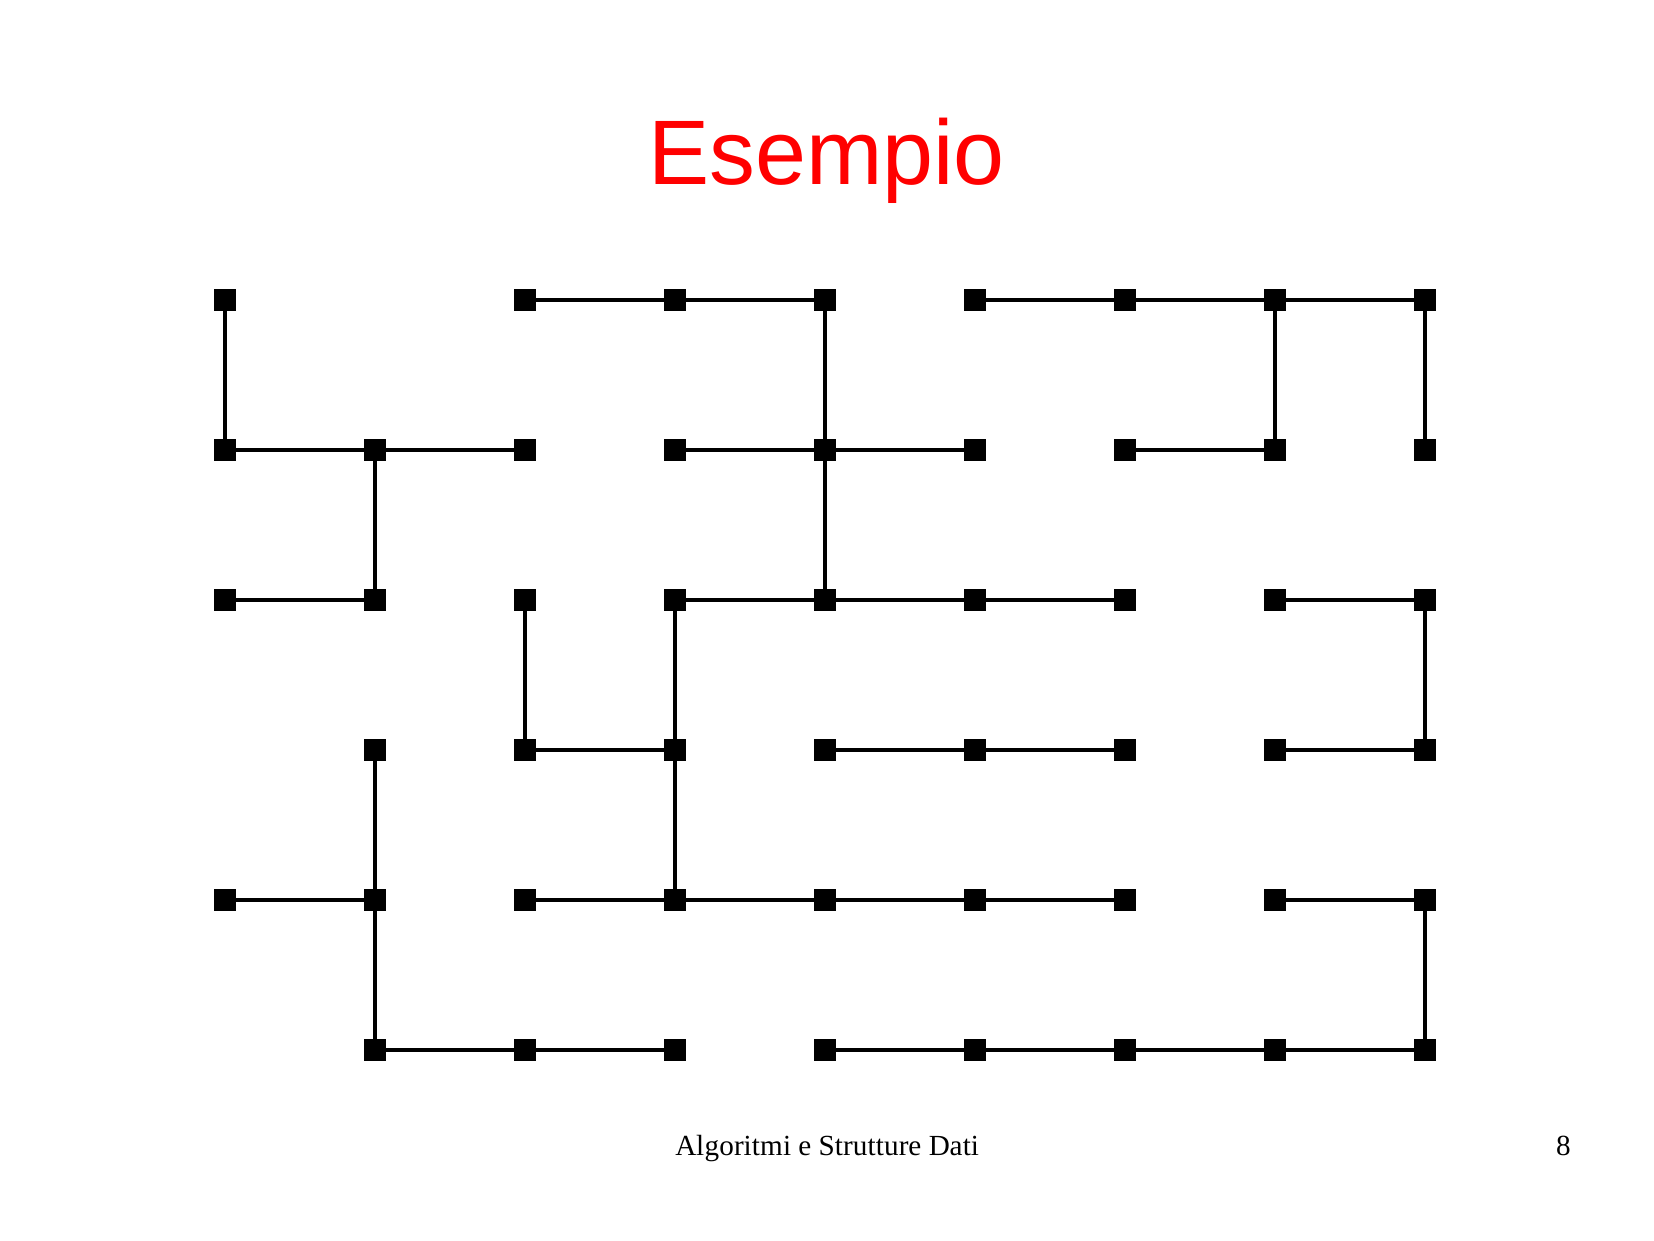

# Esempio
Algoritmi e Strutture Dati
8